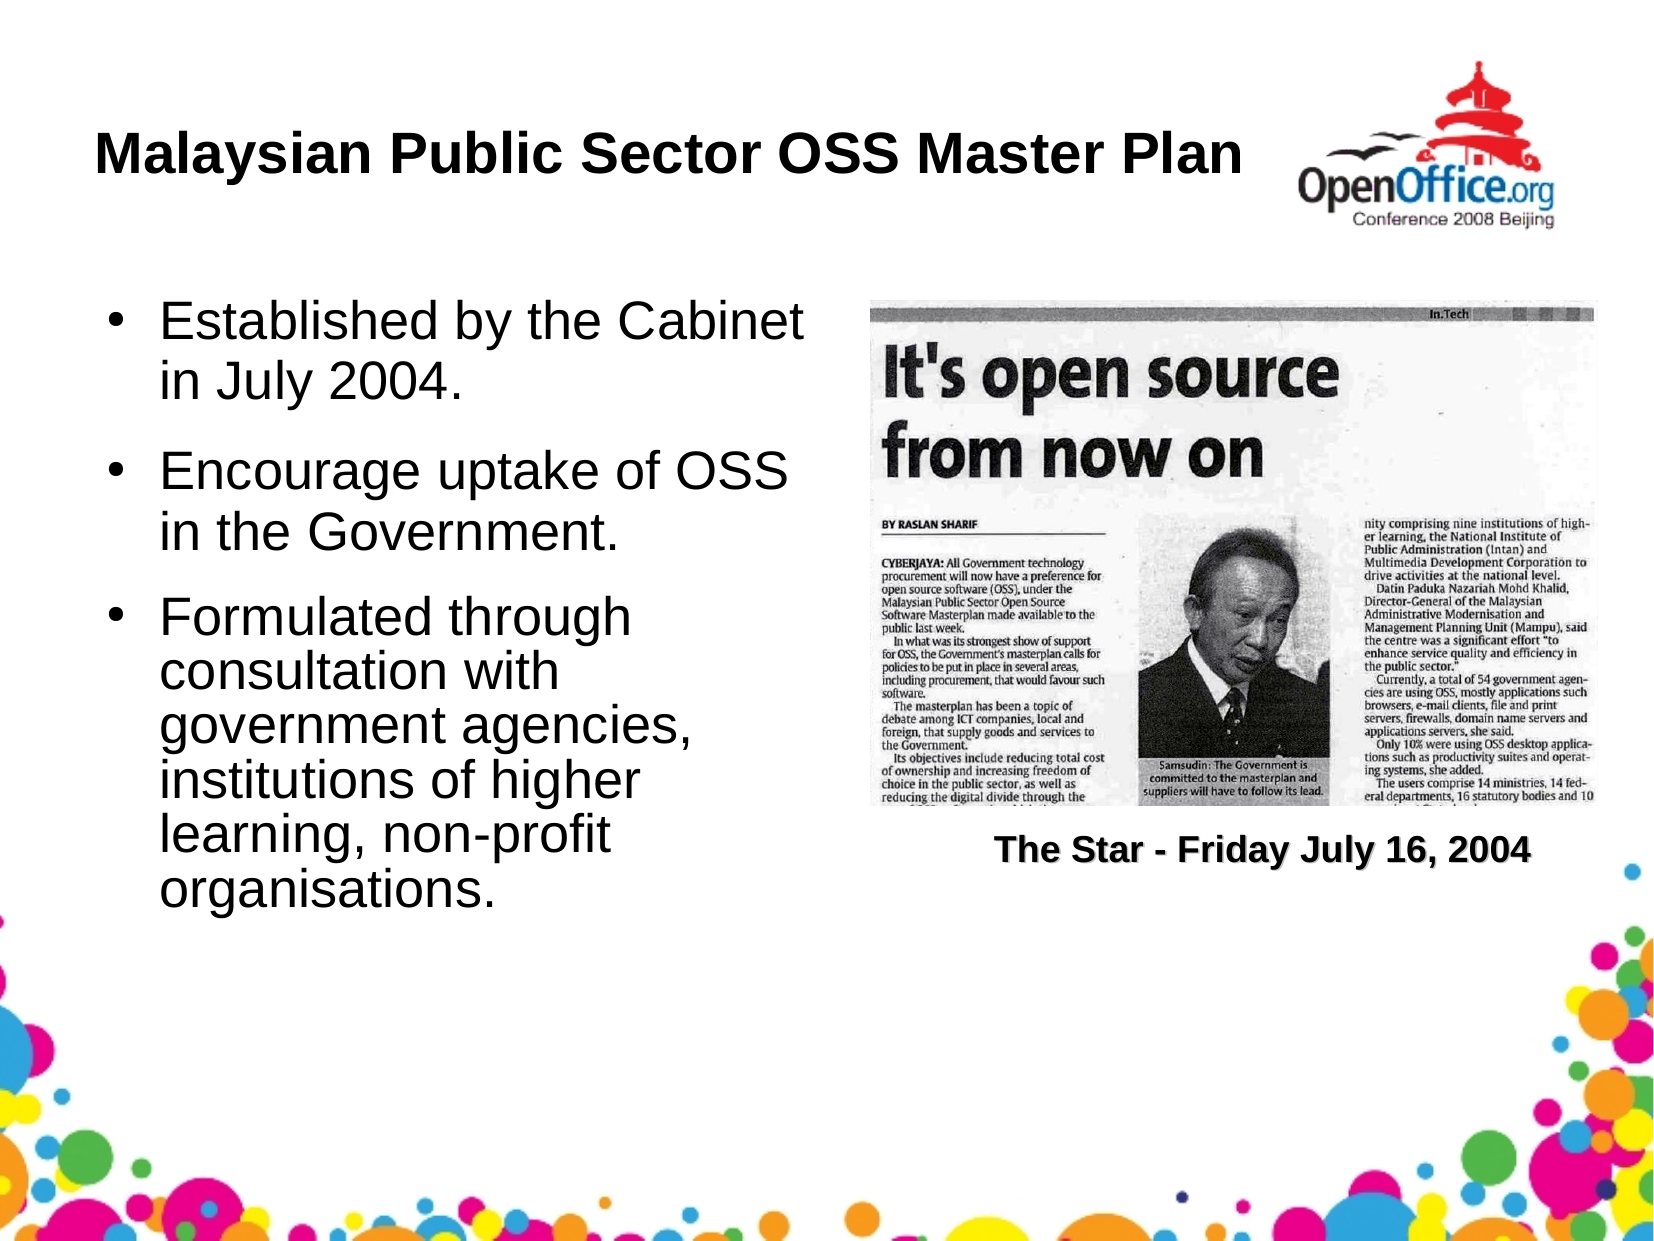

# Malaysian Public Sector OSS Master Plan
Established by the Cabinet in July 2004.
Encourage uptake of OSS in the Government.
Formulated through consultation with government agencies, institutions of higher learning, non-profit organisations.
The Star - Friday July 16, 2004